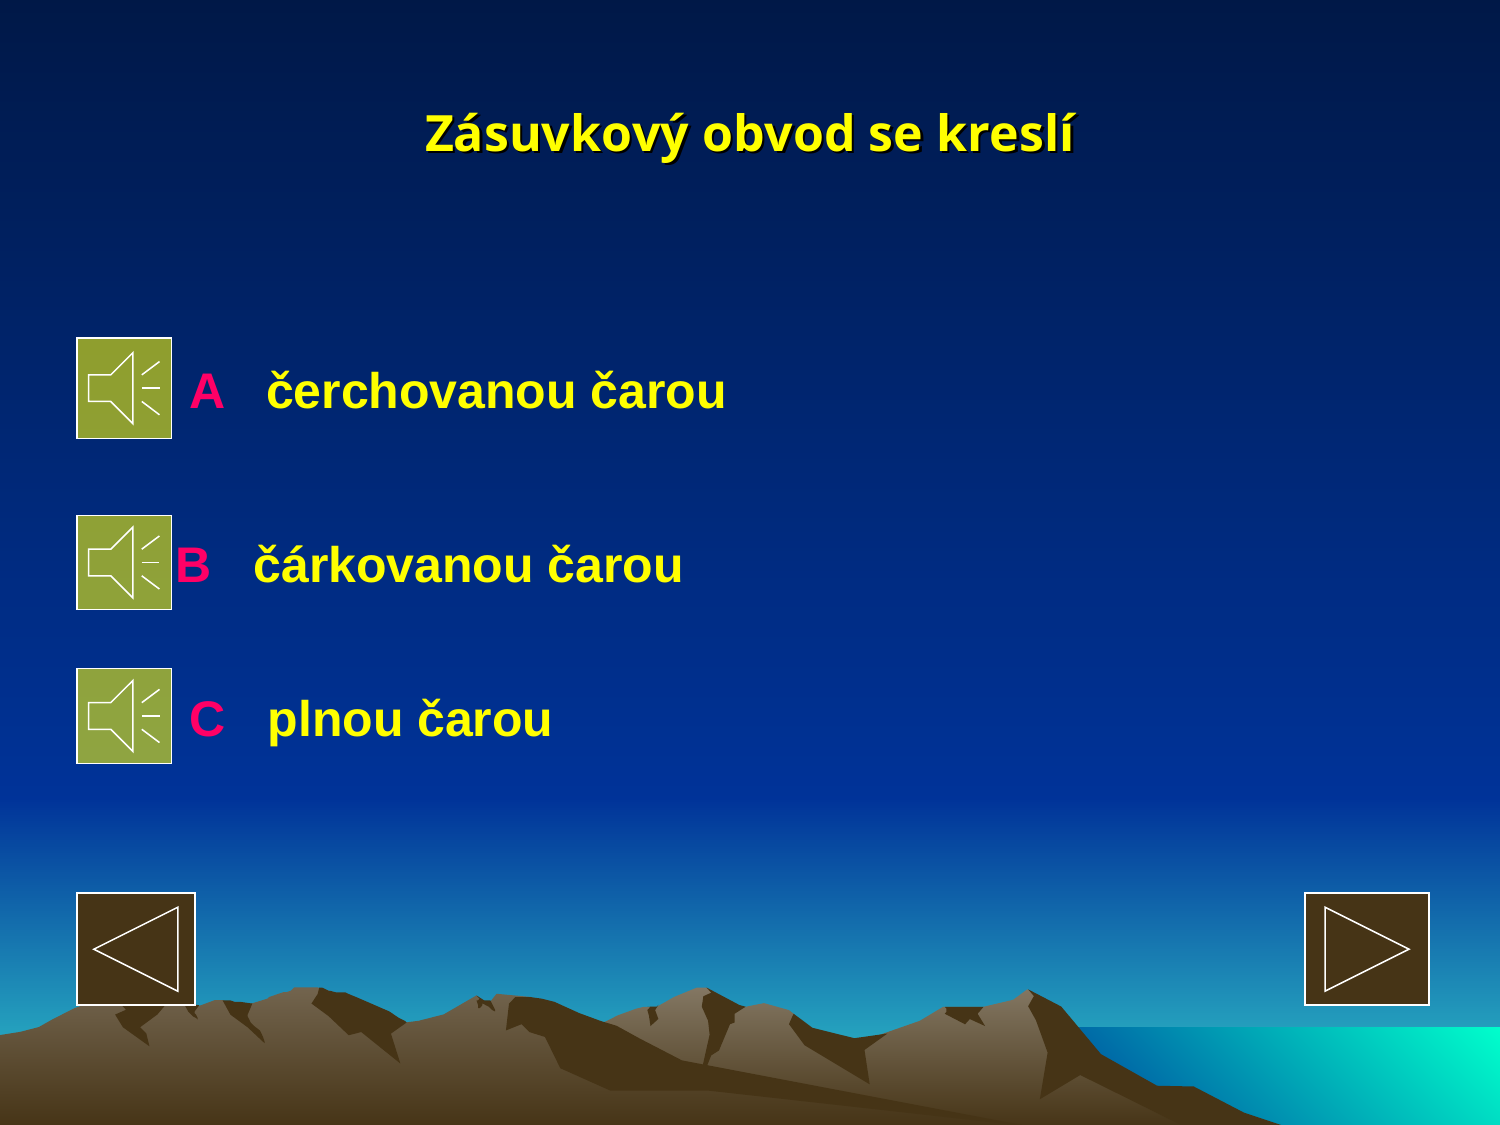

# Zásuvkový obvod se kreslí
 A čerchovanou čarou
 B čárkovanou čarou
 C plnou čarou